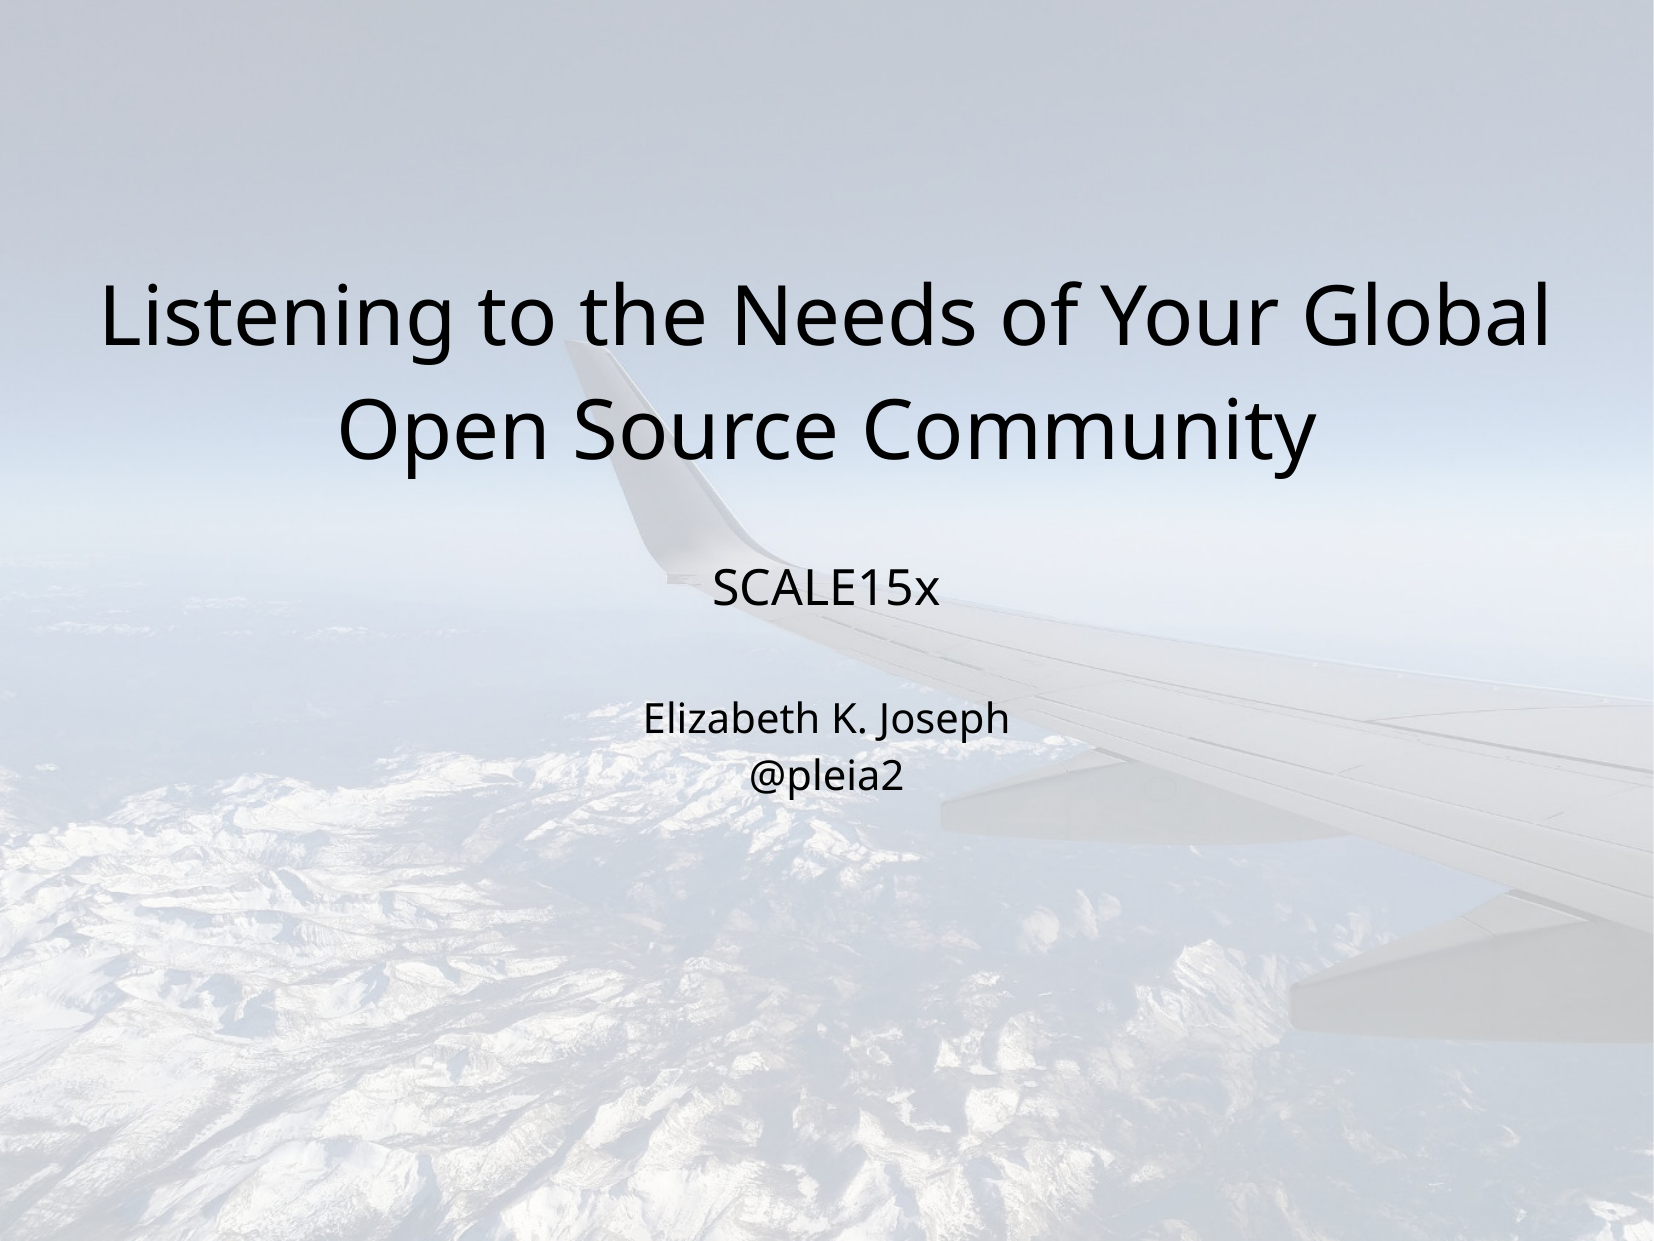

# Listening to the Needs of Your Global Open Source Community
SCALE15x
Elizabeth K. Joseph
@pleia2